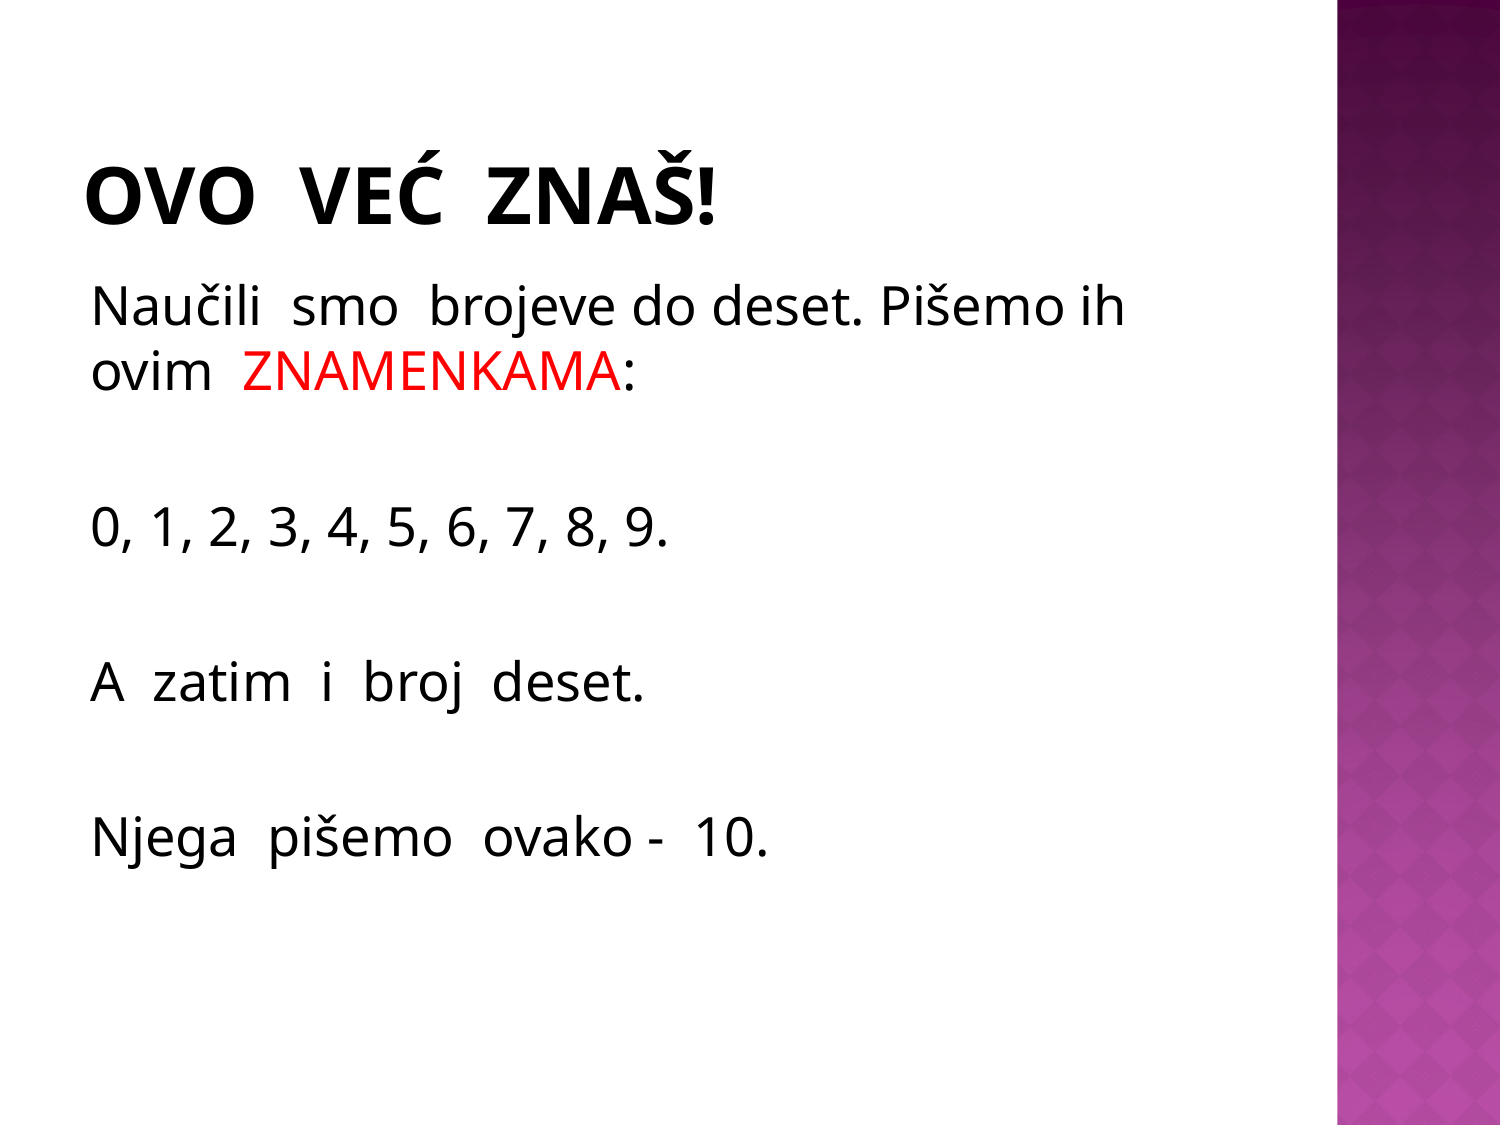

# OVO VEĆ ZNAŠ!
Naučili smo brojeve do deset. Pišemo ih ovim ZNAMENKAMA:
0, 1, 2, 3, 4, 5, 6, 7, 8, 9.
A zatim i broj deset.
Njega pišemo ovako - 10.